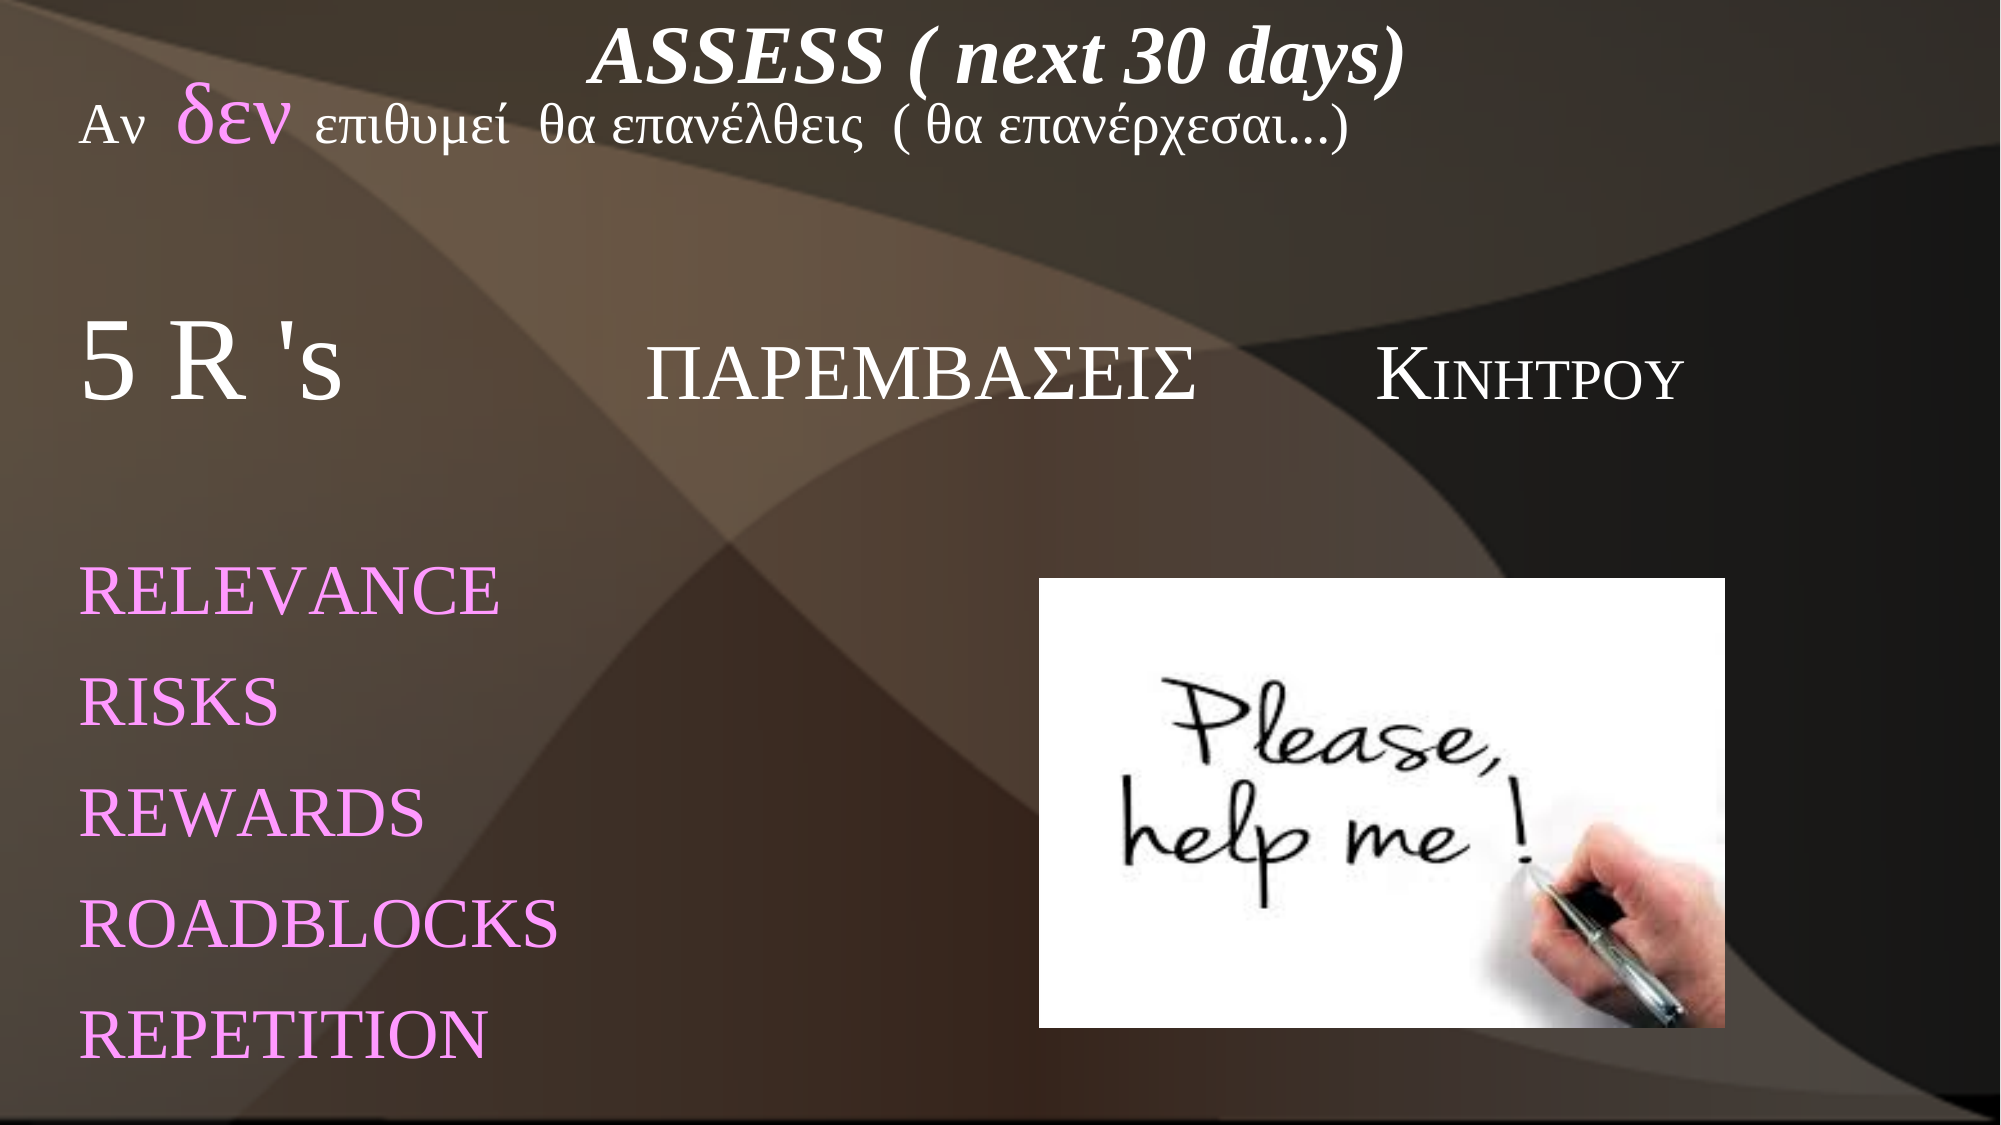

# ASSESS ( next 30 days)
Αν δεν επιθυμεί θα επανέλθεις ( θα επανέρχεσαι...)
5 R 's ΠΑΡΕΜΒΑΣΕΙΣ ΚΙΝΗΤΡΟΥ
RELEVANCE
RISKS
REWARDS
ROADBLOCKS
REPETITION